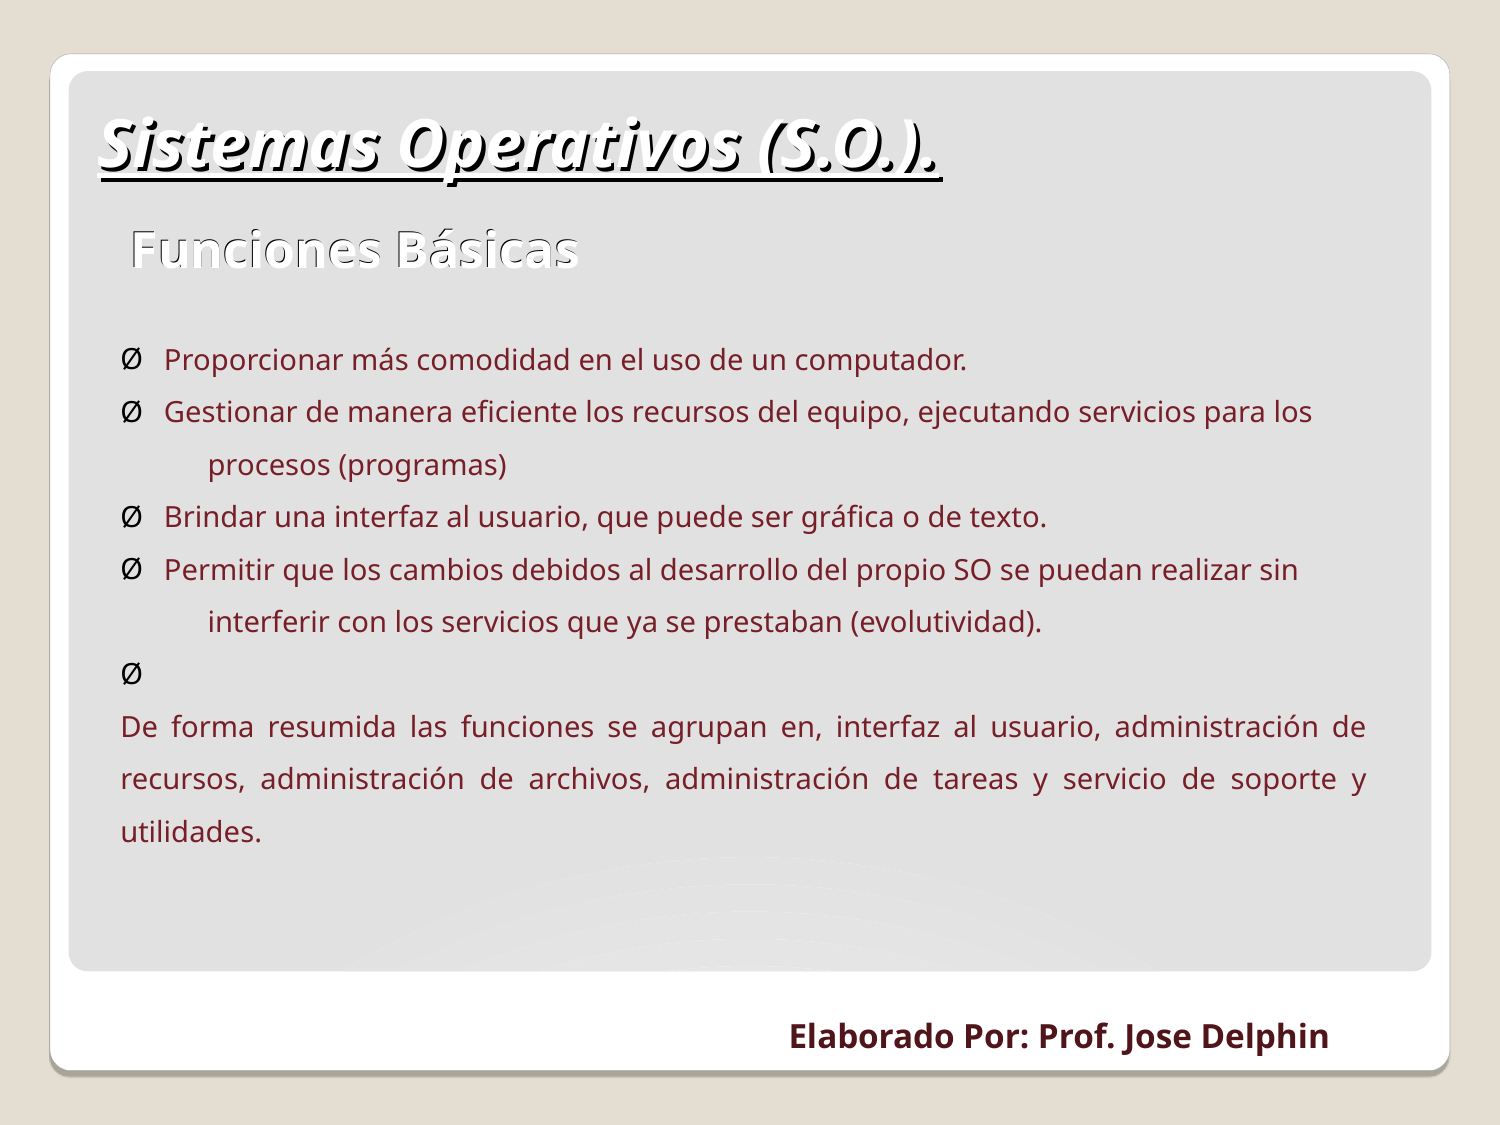

Sistemas Operativos (S.O.).
Funciones Básicas
Proporcionar más comodidad en el uso de un computador.
Gestionar de manera eficiente los recursos del equipo, ejecutando servicios para los procesos (programas)
Brindar una interfaz al usuario, que puede ser gráfica o de texto.
Permitir que los cambios debidos al desarrollo del propio SO se puedan realizar sin interferir con los servicios que ya se prestaban (evolutividad).
De forma resumida las funciones se agrupan en, interfaz al usuario, administración de recursos, administración de archivos, administración de tareas y servicio de soporte y utilidades.
Elaborado Por: Prof. Jose Delphin